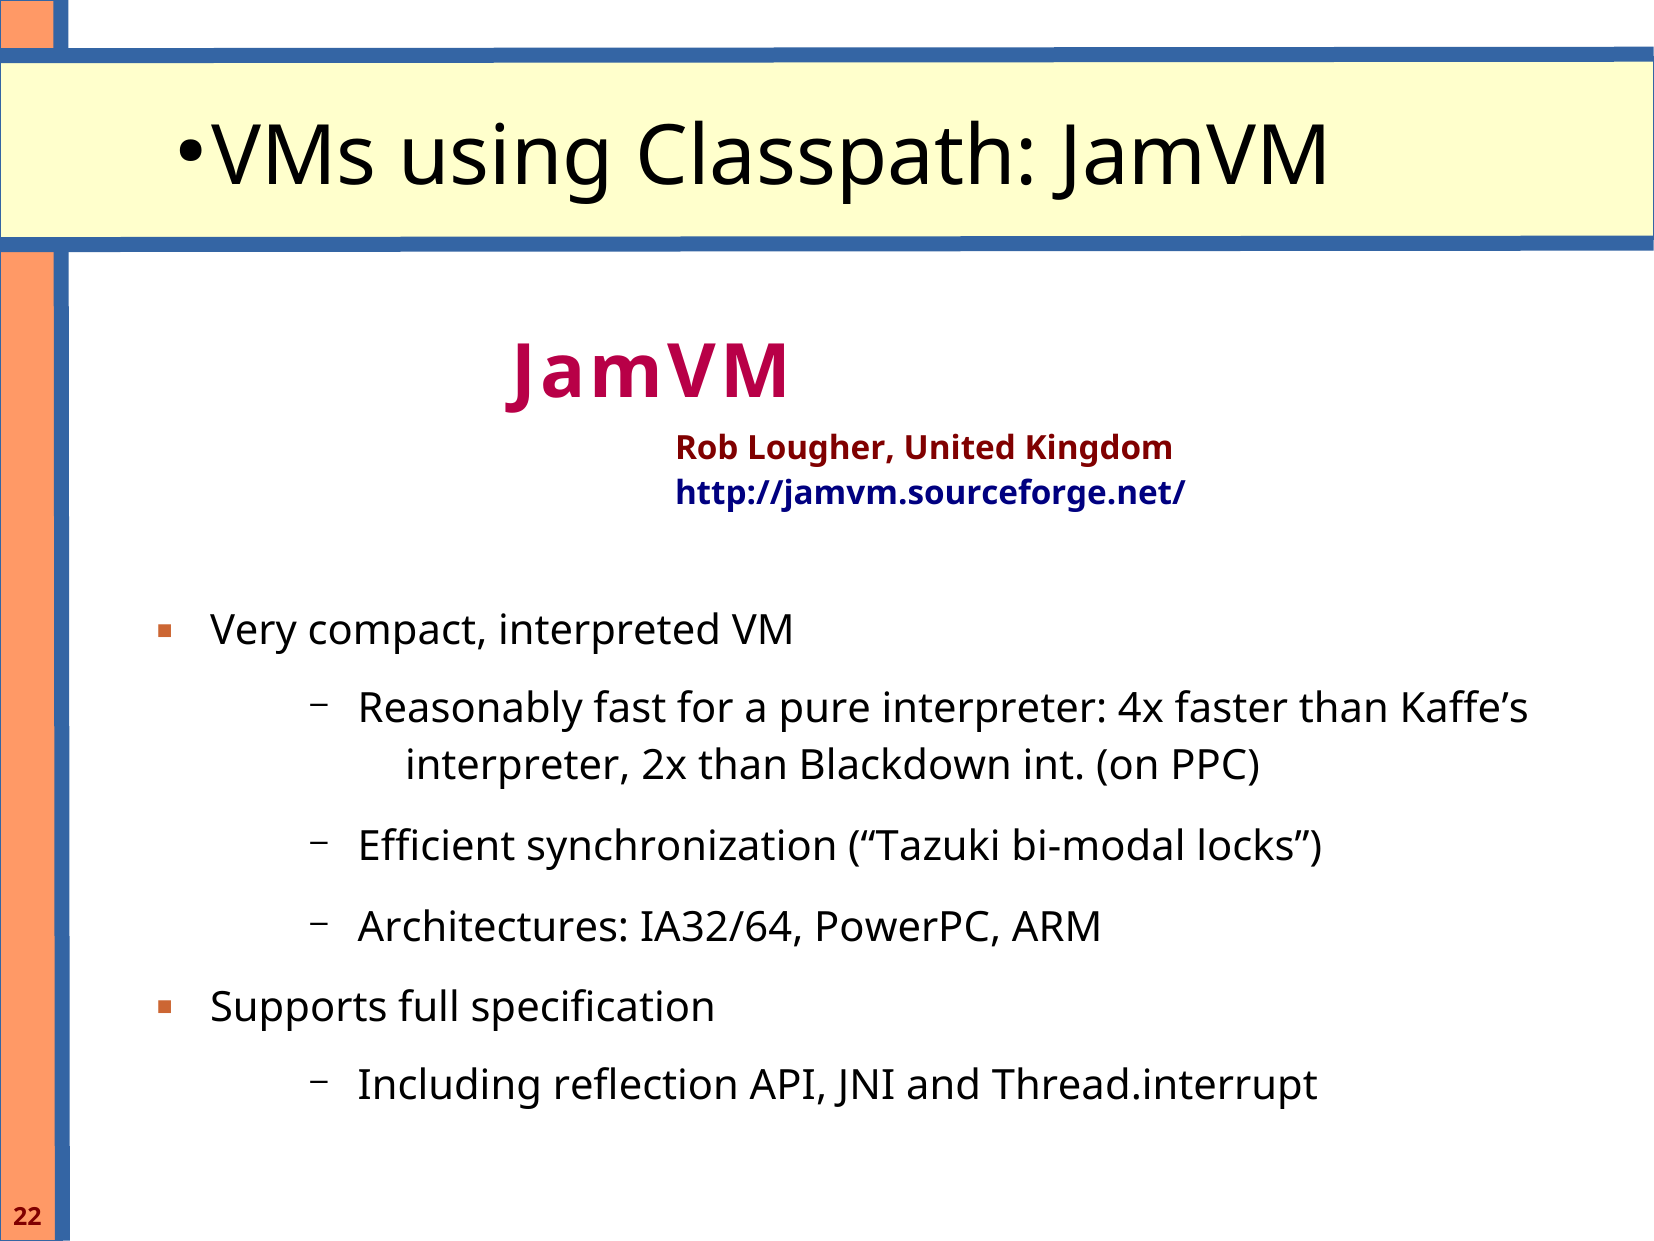

# VMs using Classpath: JamVM
JamVM
Rob Lougher, United Kingdom
http://jamvm.sourceforge.net/
Very compact, interpreted VM
Reasonably fast for a pure interpreter: 4x faster than Kaffe’s interpreter, 2x than Blackdown int. (on PPC)
Efficient synchronization (“Tazuki bi-modal locks”)
Architectures: IA32/64, PowerPC, ARM
Supports full specification
Including reflection API, JNI and Thread.interrupt